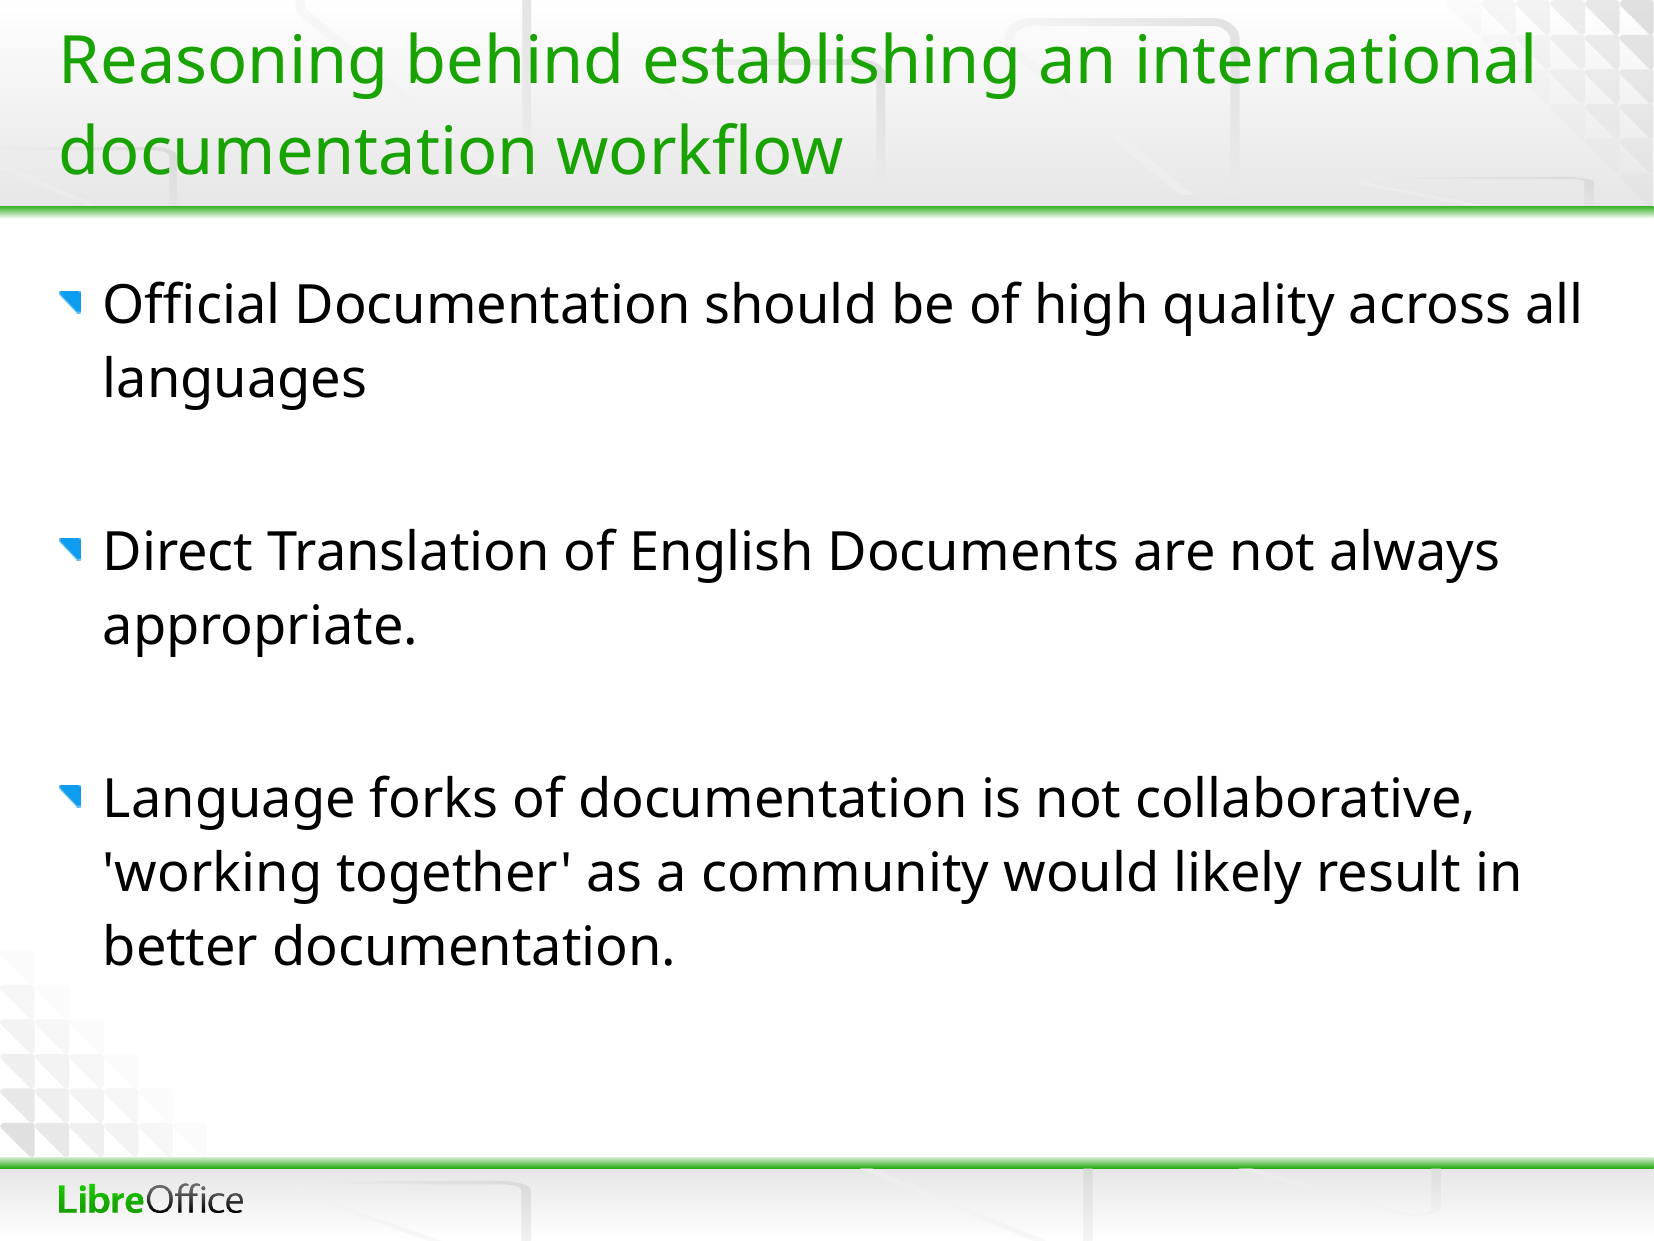

# Reasoning behind establishing an international documentation workflow
Official Documentation should be of high quality across all languages
Direct Translation of English Documents are not always appropriate.
Language forks of documentation is not collaborative, 'working together' as a community would likely result in better documentation.